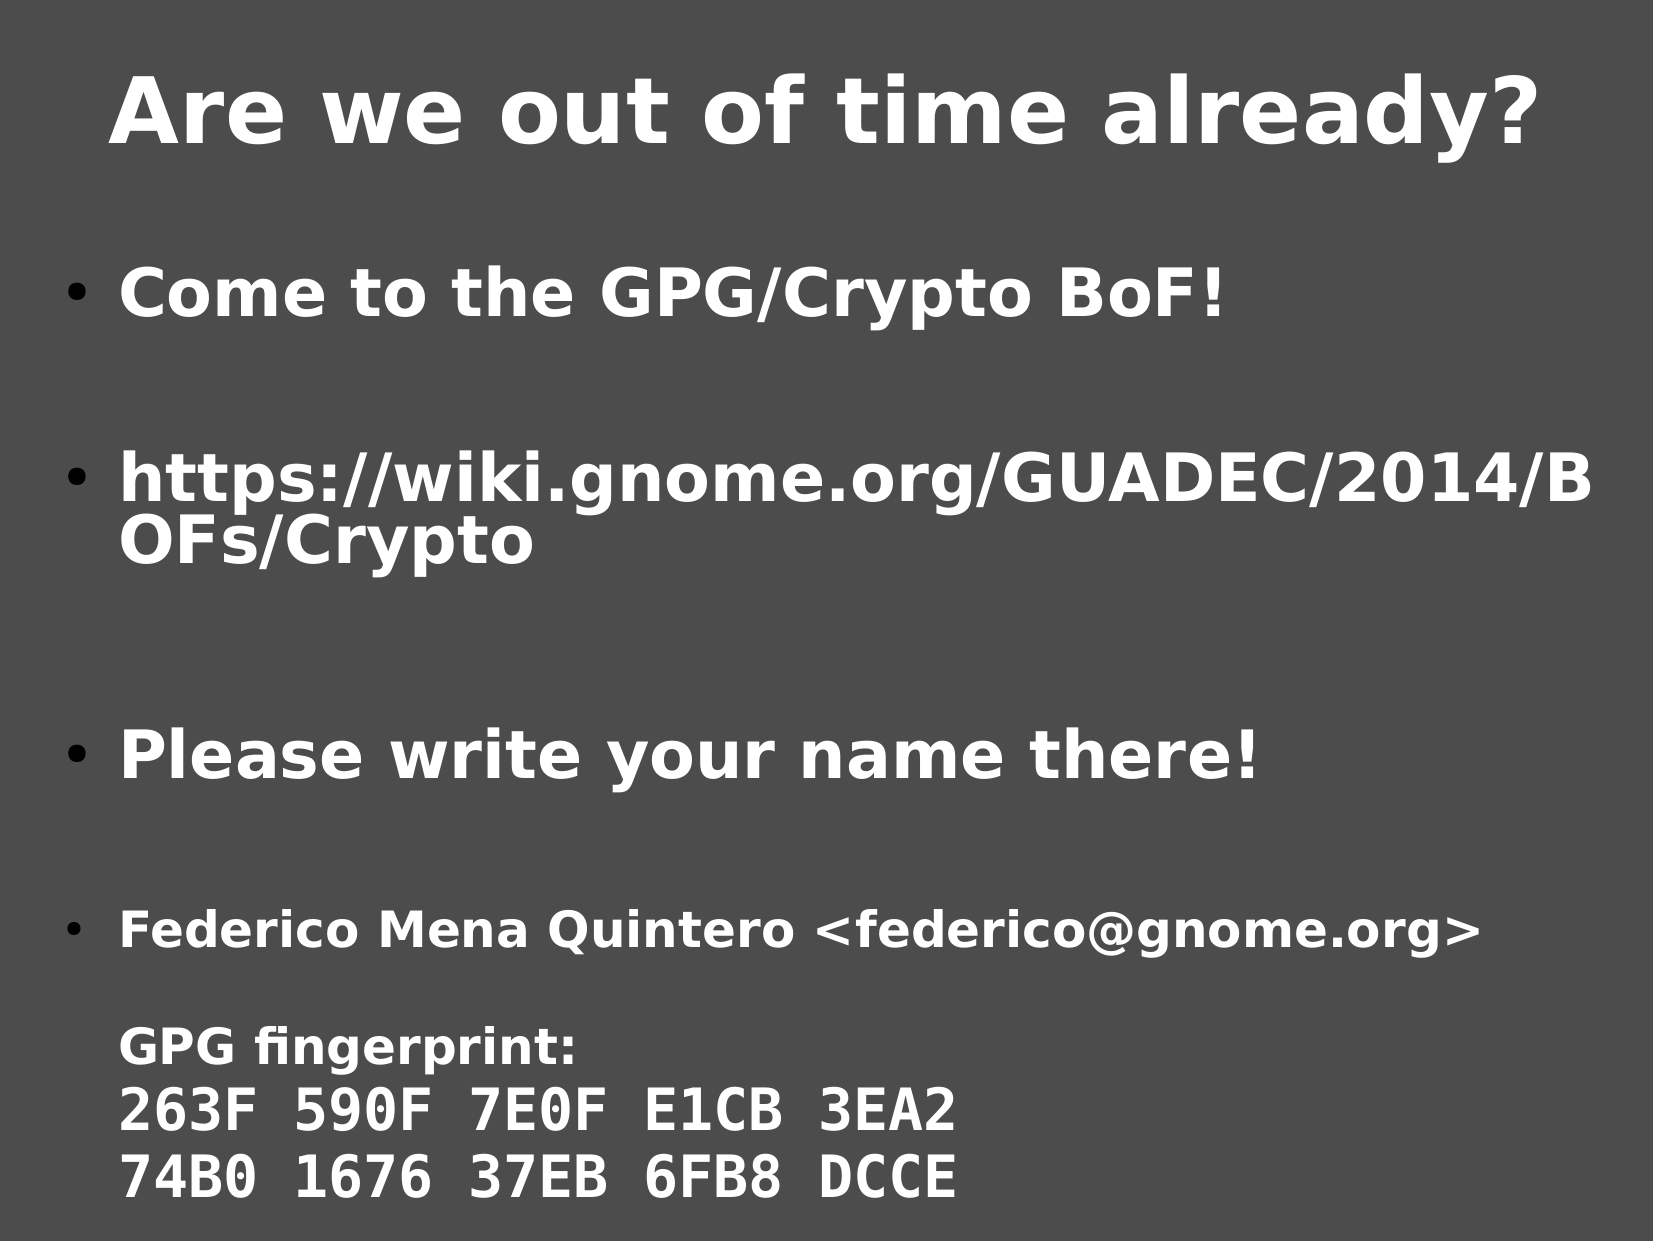

# Are we out of time already?
Come to the GPG/Crypto BoF!
https://wiki.gnome.org/GUADEC/2014/BOFs/Crypto
Please write your name there!
Federico Mena Quintero <federico@gnome.org>
GPG fingerprint:
263F 590F 7E0F E1CB 3EA2
74B0 1676 37EB 6FB8 DCCE